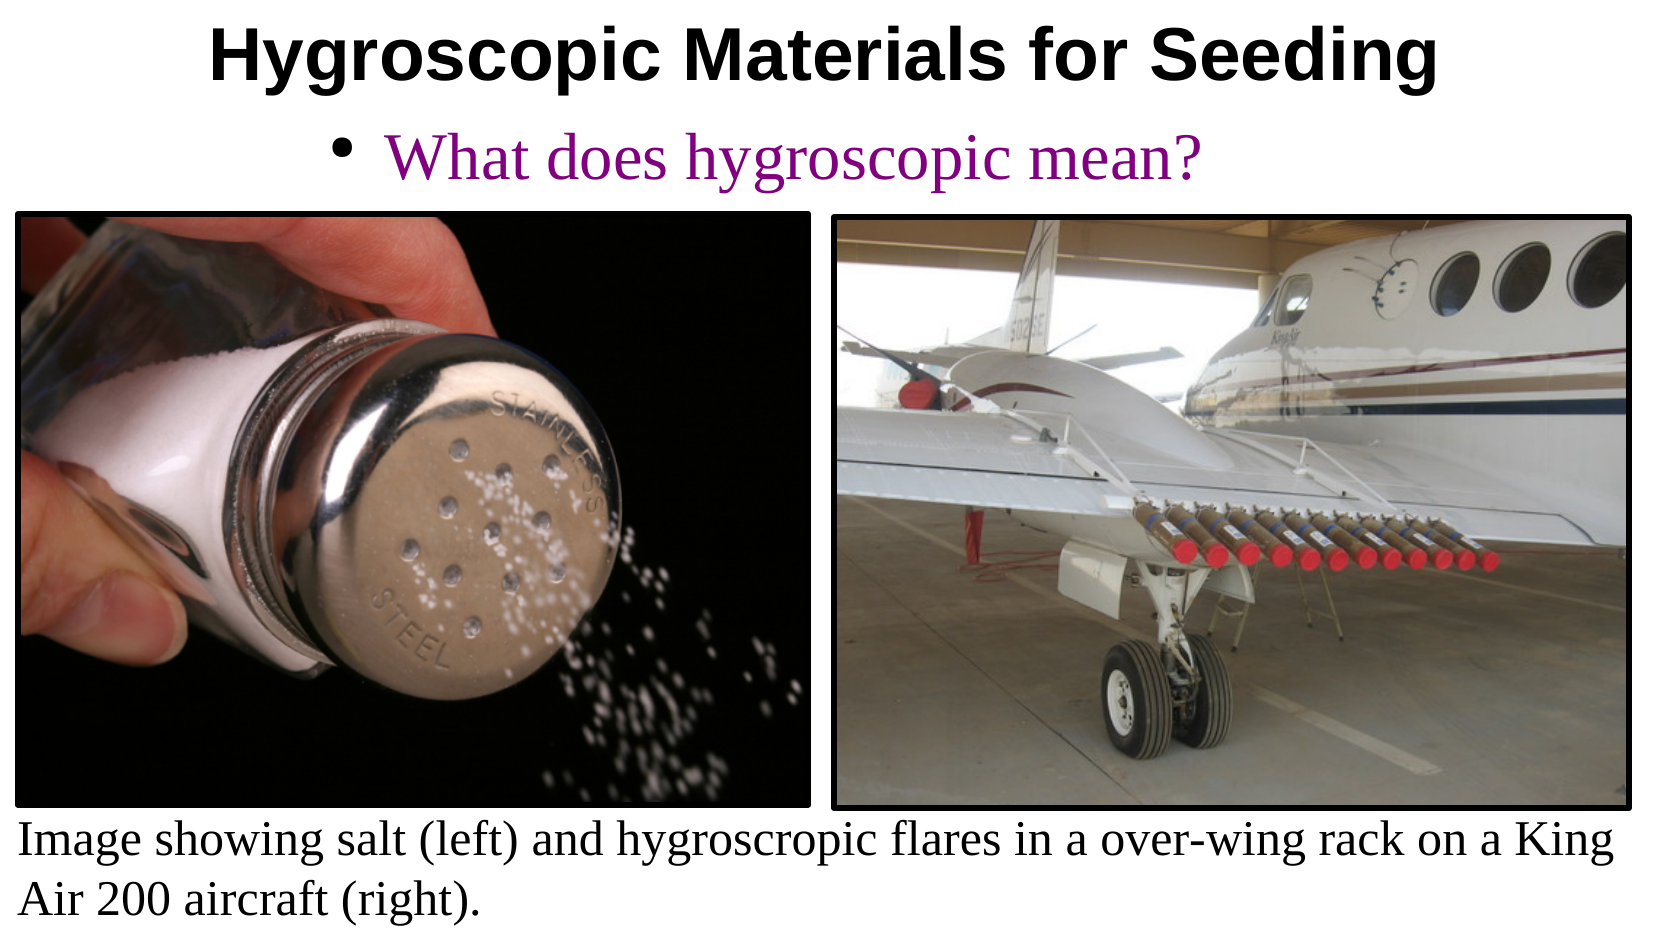

# Hygroscopic Materials for Seeding
 What does hygroscopic mean?
Image showing salt (left) and hygroscropic flares in a over-wing rack on a King Air 200 aircraft (right).